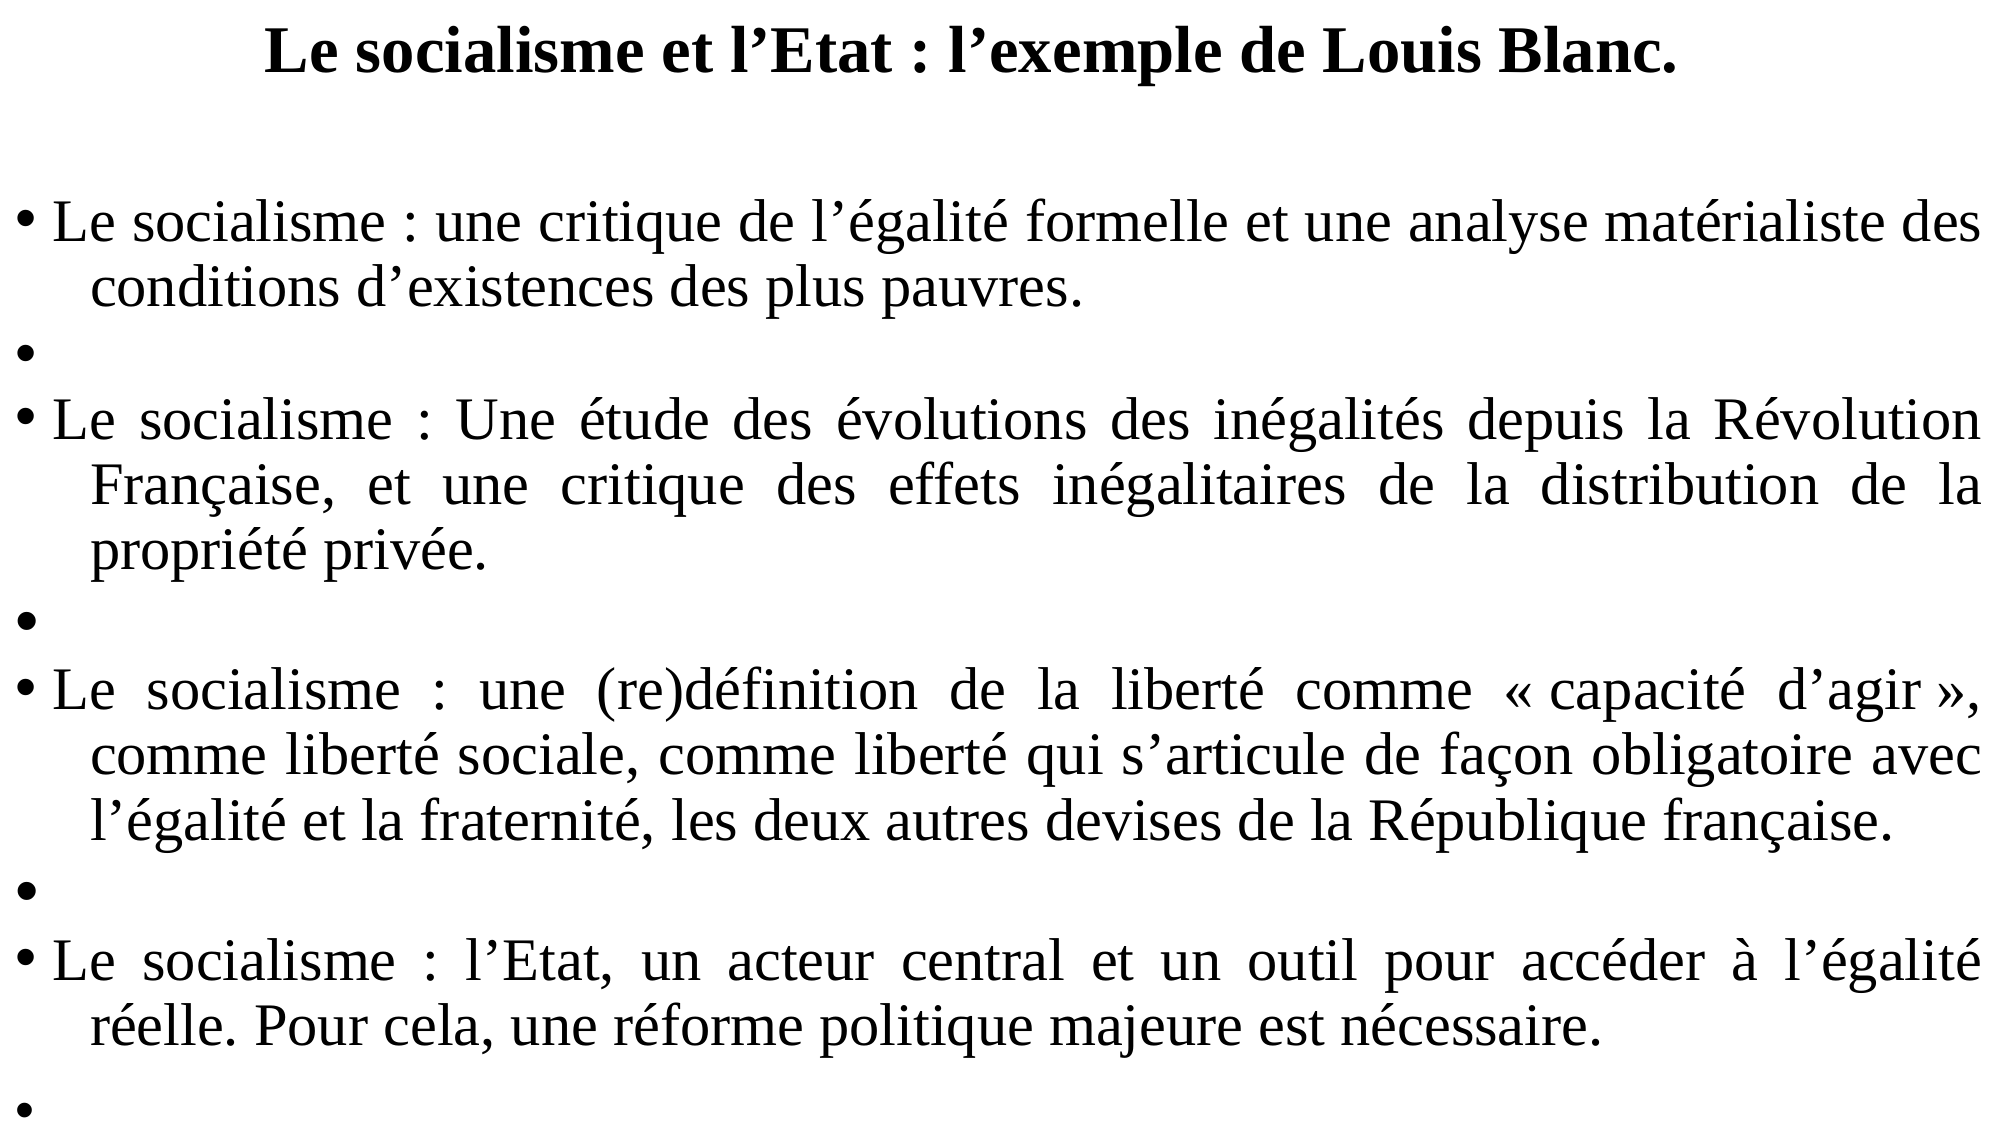

# Le socialisme et l’Etat : l’exemple de Louis Blanc.
Le socialisme : une critique de l’égalité formelle et une analyse matérialiste des conditions d’existences des plus pauvres.
Le socialisme : Une étude des évolutions des inégalités depuis la Révolution Française, et une critique des effets inégalitaires de la distribution de la propriété privée.
Le socialisme : une (re)définition de la liberté comme « capacité d’agir », comme liberté sociale, comme liberté qui s’articule de façon obligatoire avec l’égalité et la fraternité, les deux autres devises de la République française.
Le socialisme : l’Etat, un acteur central et un outil pour accéder à l’égalité réelle. Pour cela, une réforme politique majeure est nécessaire.